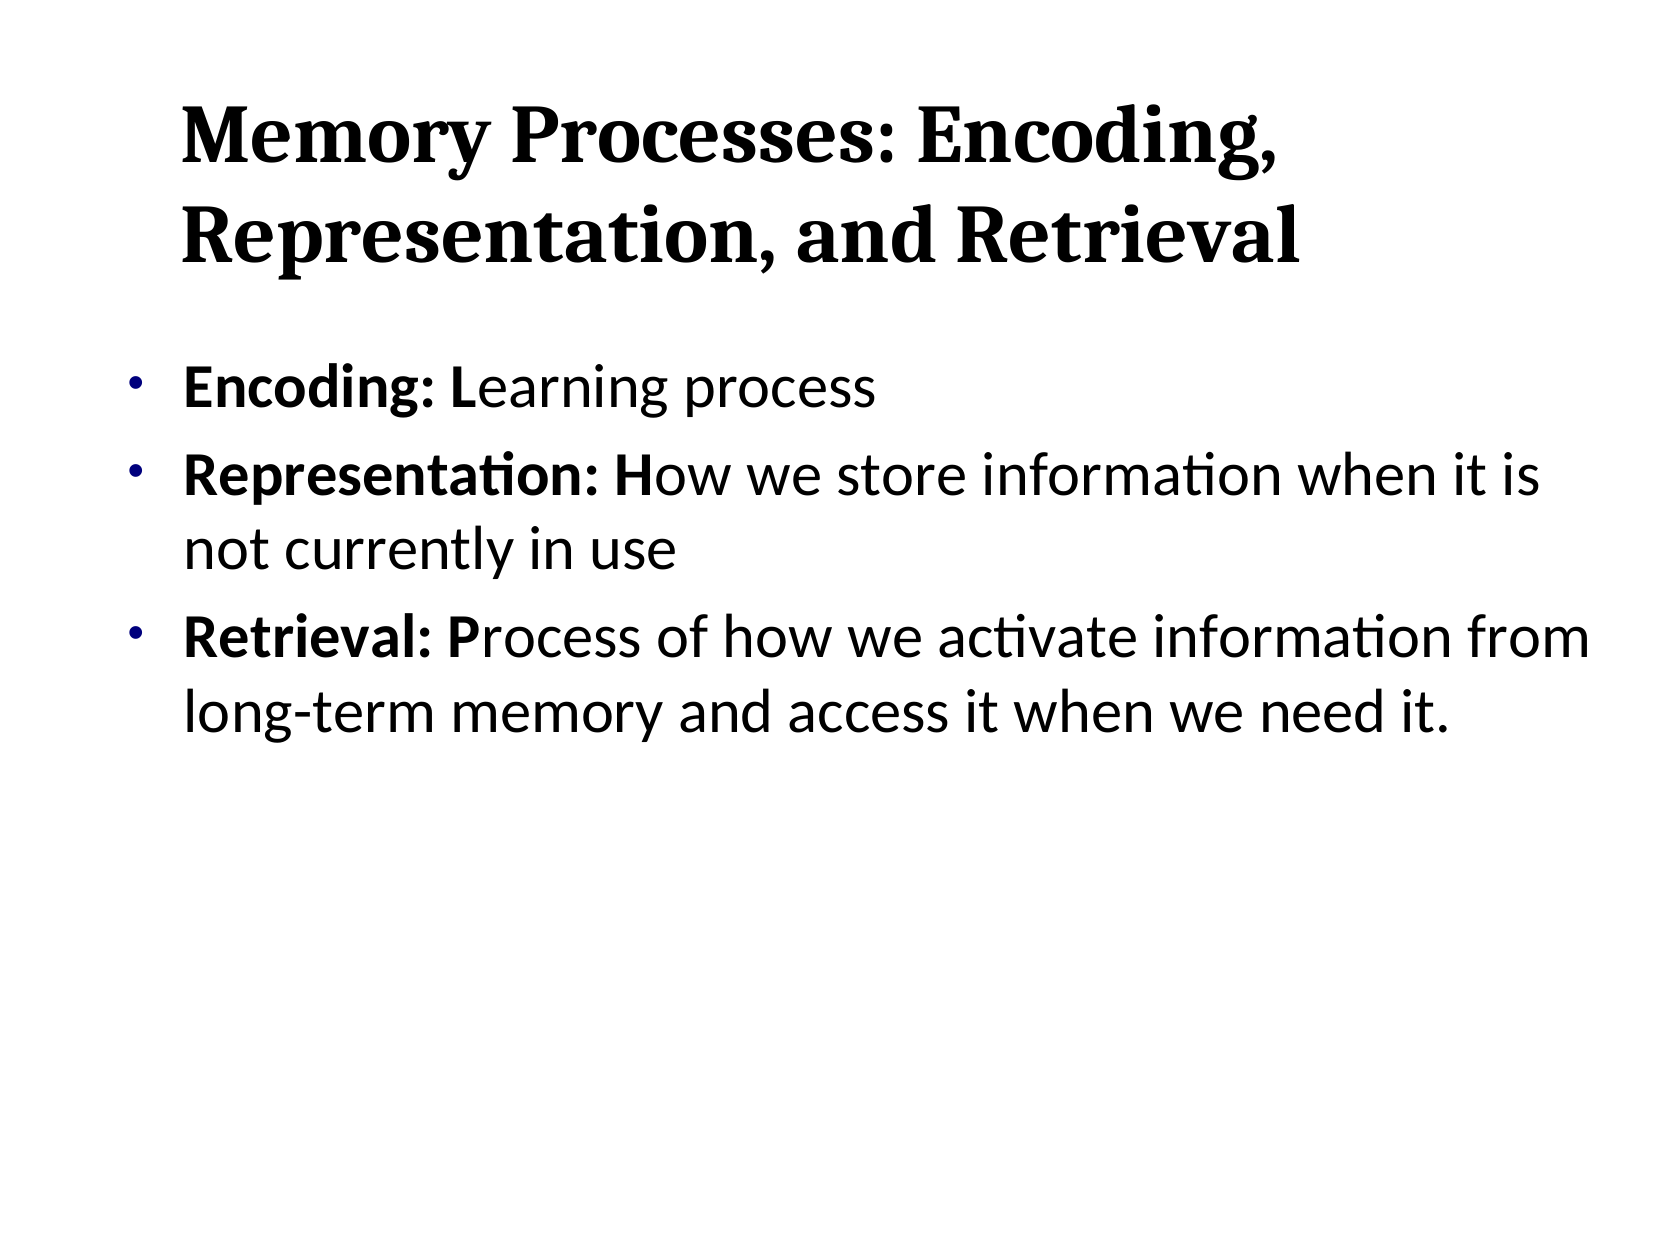

# Memory Processes: Encoding, Representation, and Retrieval
Encoding: Learning process
Representation: How we store information when it is not currently in use
Retrieval: Process of how we activate information from long-term memory and access it when we need it.